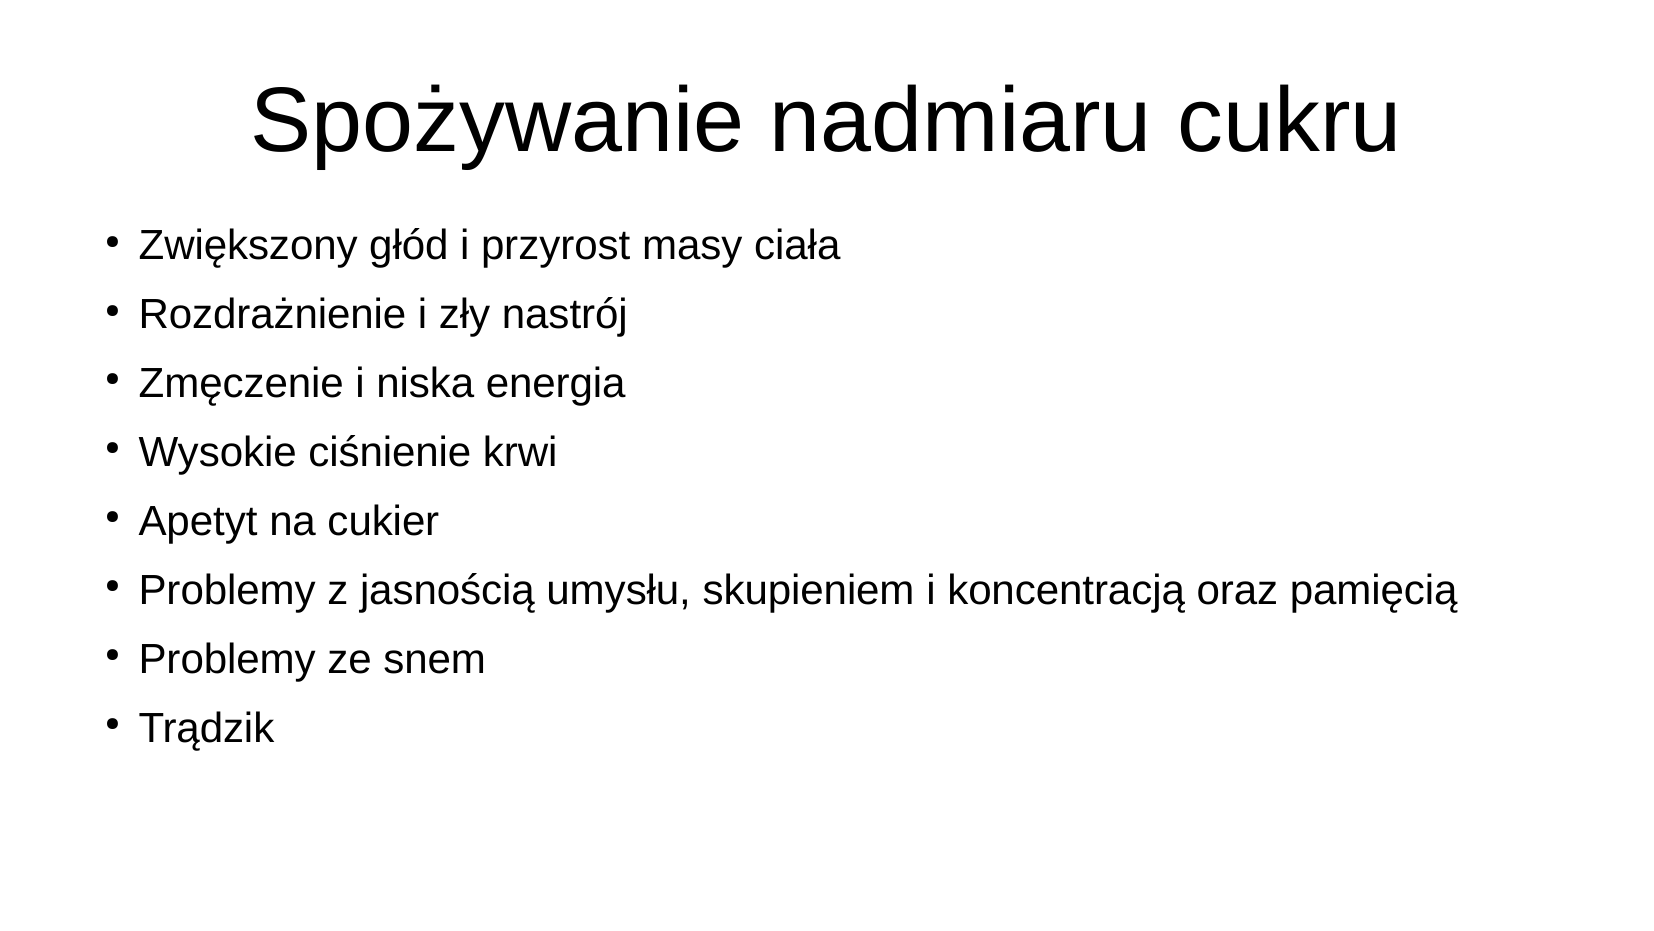

# Spożywanie nadmiaru cukru
Zwiększony głód i przyrost masy ciała
Rozdrażnienie i zły nastrój
Zmęczenie i niska energia
Wysokie ciśnienie krwi
Apetyt na cukier
Problemy z jasnością umysłu, skupieniem i koncentracją oraz pamięcią
Problemy ze snem
Trądzik